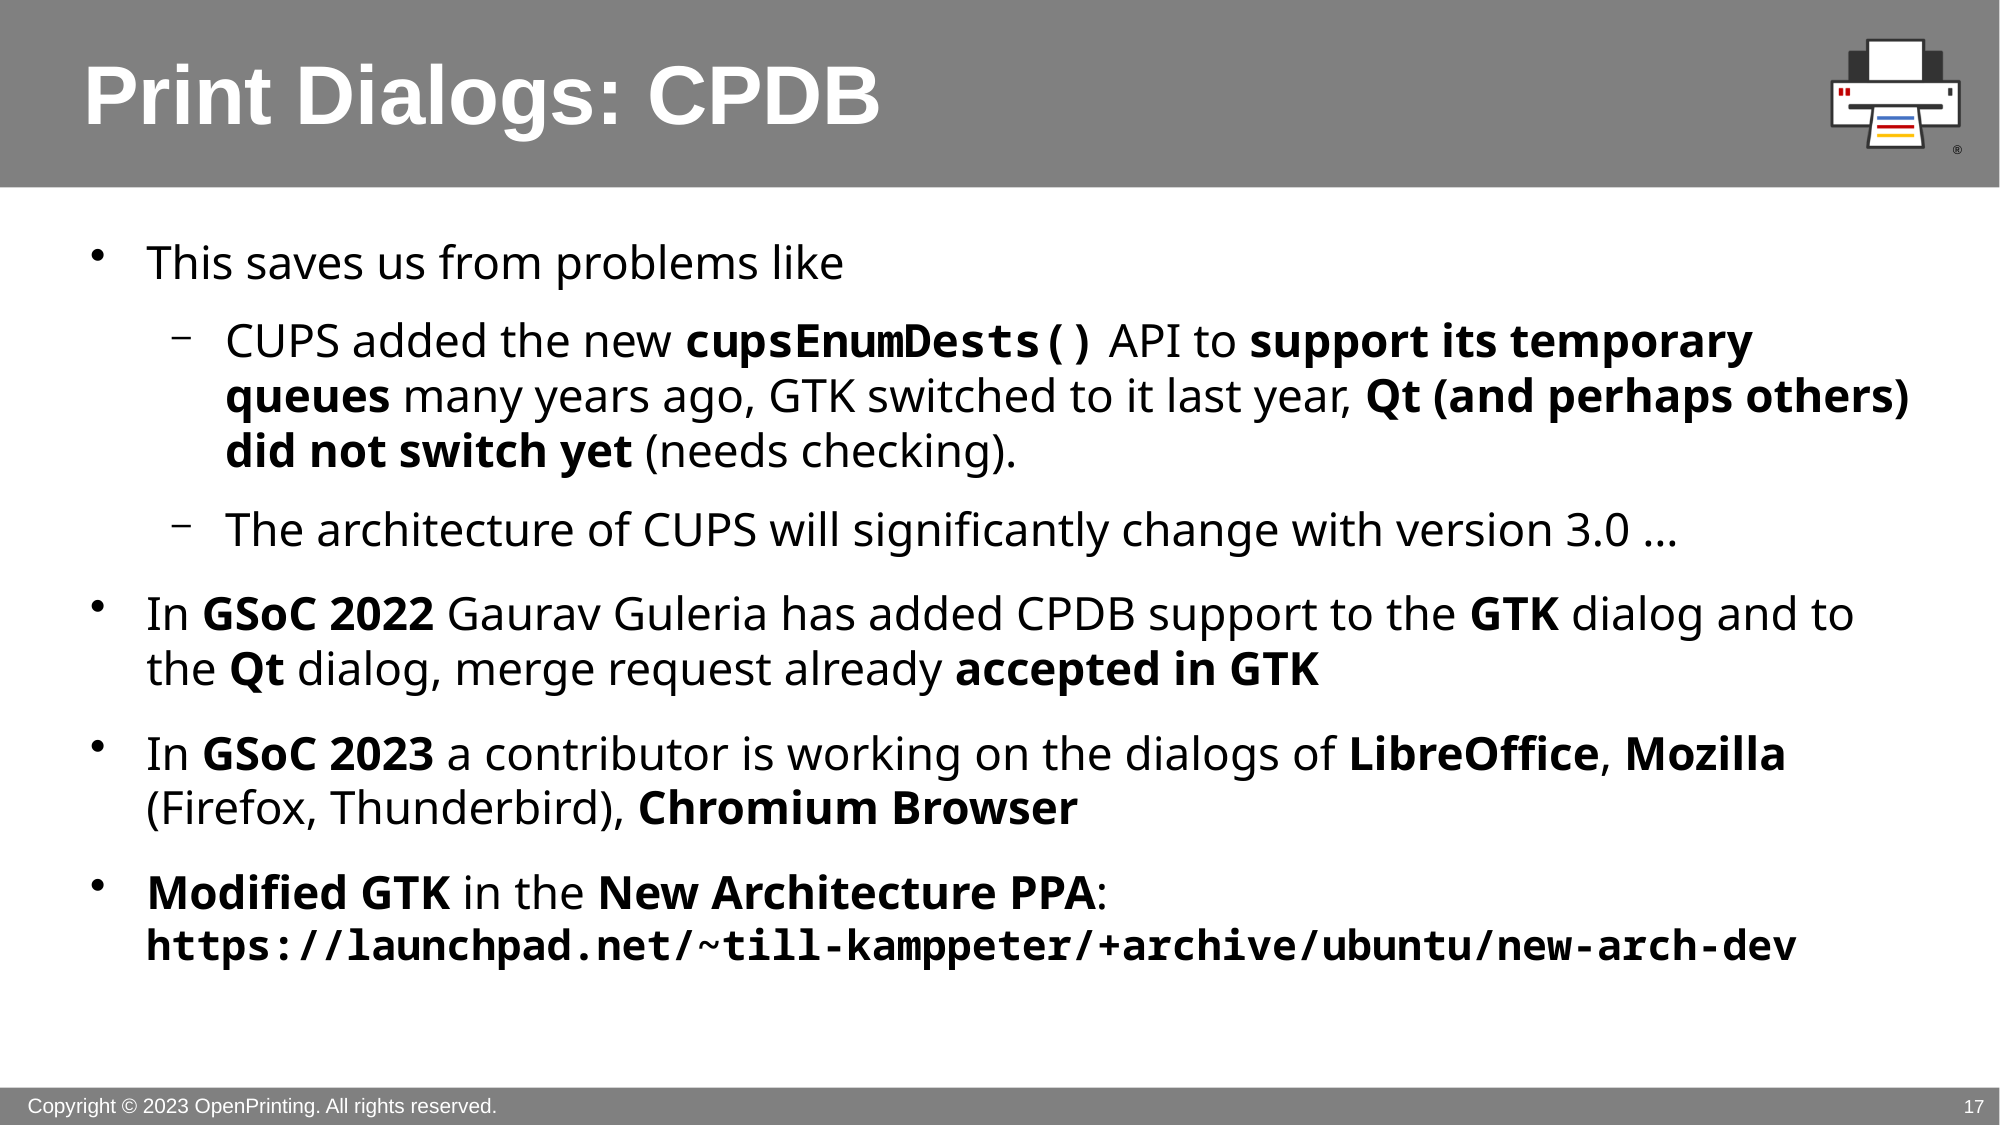

Print Dialogs: CPDB
# This saves us from problems like
CUPS added the new cupsEnumDests() API to support its temporary queues many years ago, GTK switched to it last year, Qt (and perhaps others) did not switch yet (needs checking).
The architecture of CUPS will significantly change with version 3.0 …
In GSoC 2022 Gaurav Guleria has added CPDB support to the GTK dialog and to the Qt dialog, merge request already accepted in GTK
In GSoC 2023 a contributor is working on the dialogs of LibreOffice, Mozilla (Firefox, Thunderbird), Chromium Browser
Modified GTK in the New Architecture PPA:
https://launchpad.net/~till-kamppeter/+archive/ubuntu/new-arch-dev